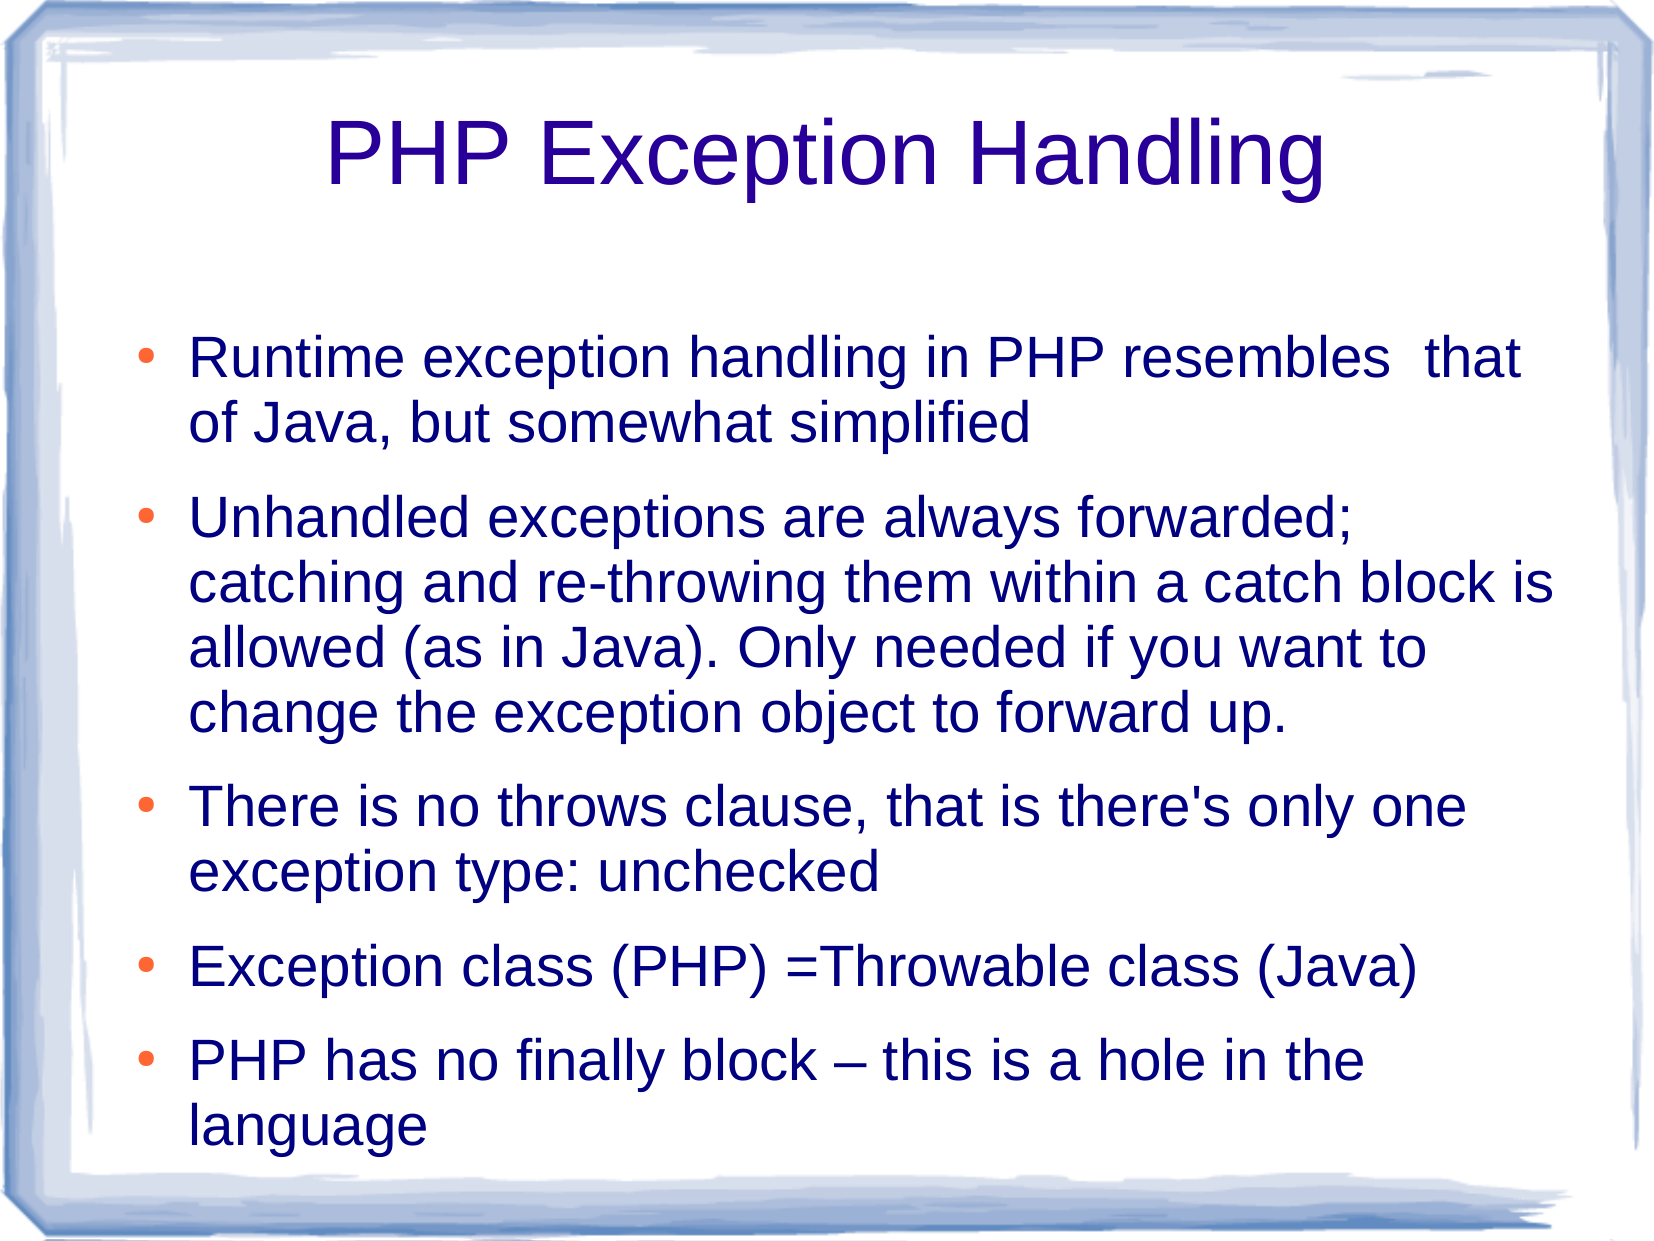

# PHP Exception Handling
Runtime exception handling in PHP resembles that of Java, but somewhat simplified
Unhandled exceptions are always forwarded; catching and re-throwing them within a catch block is allowed (as in Java). Only needed if you want to change the exception object to forward up.
There is no throws clause, that is there's only one exception type: unchecked
Exception class (PHP) =Throwable class (Java)
PHP has no finally block – this is a hole in the language